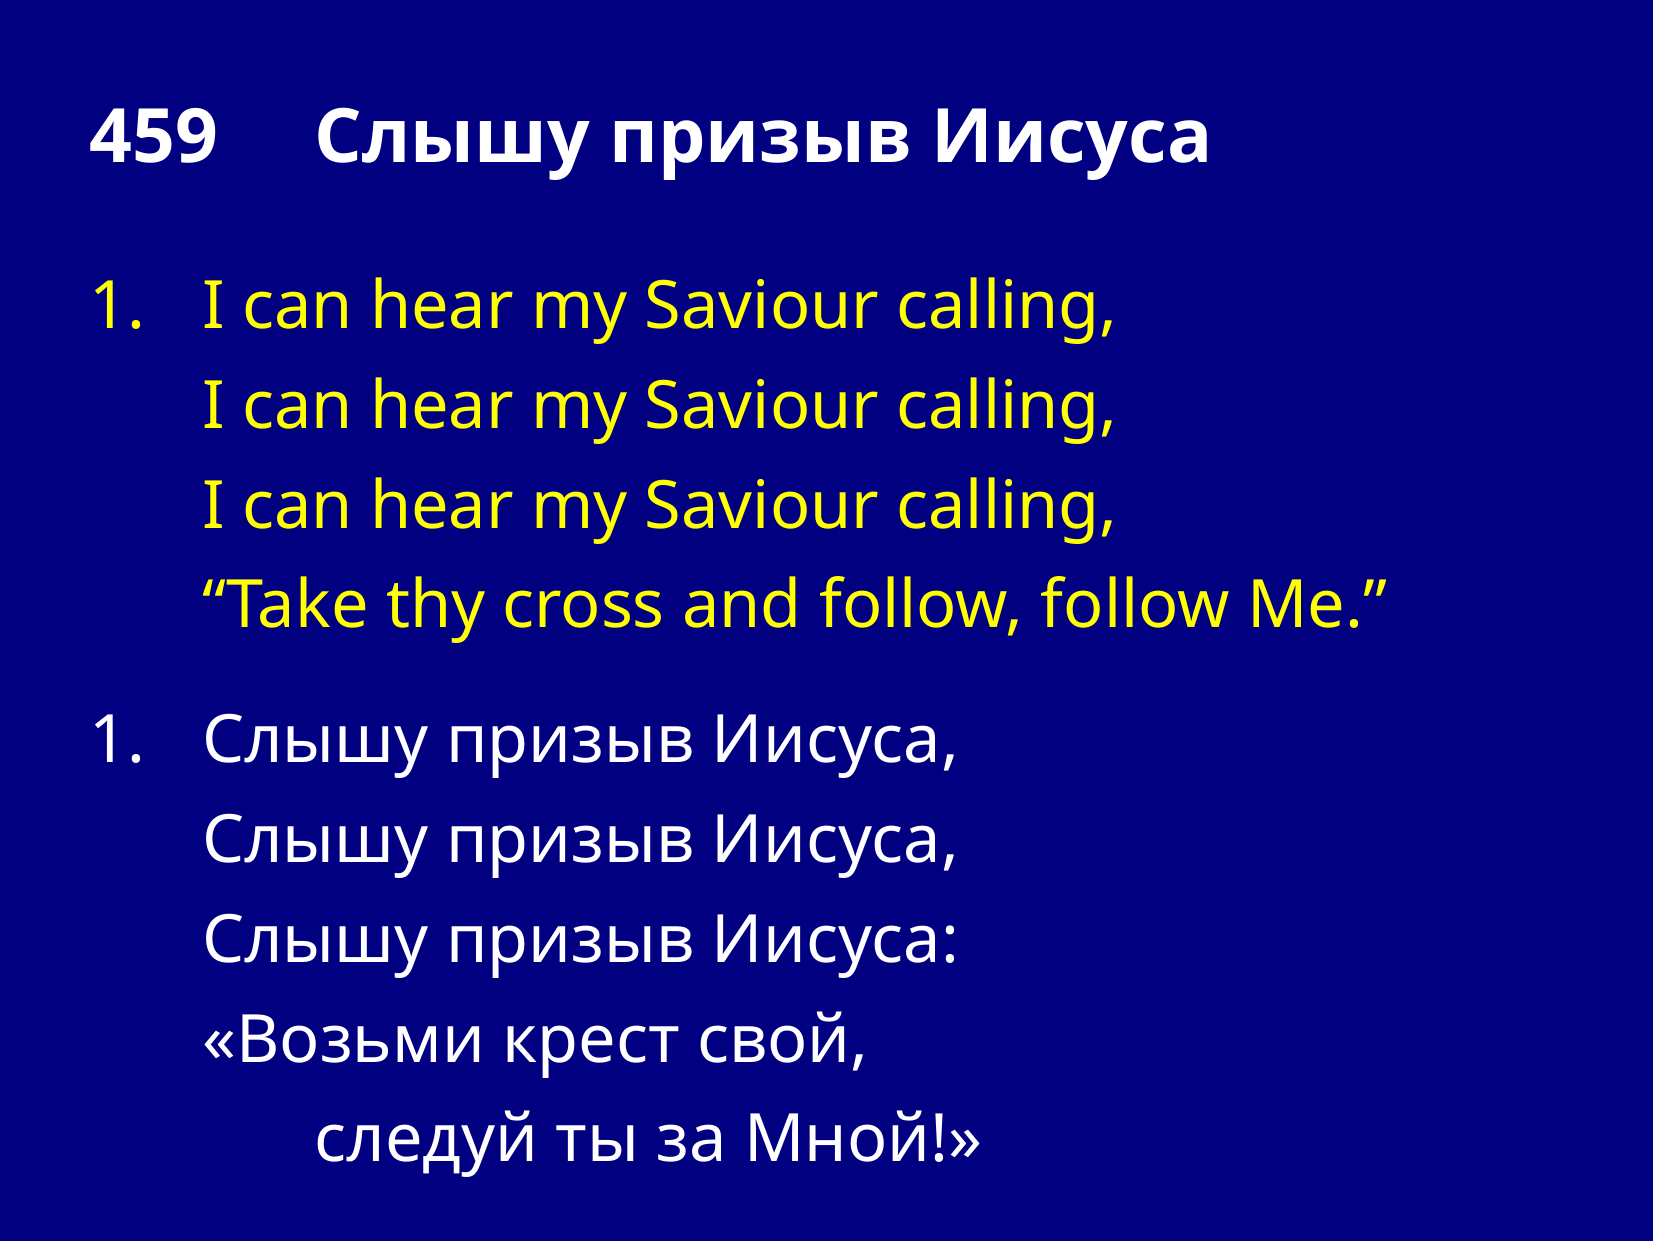

459	Слышу призыв Иисуса
1.	I can hear my Saviour calling,
	I can hear my Saviour calling,
	I can hear my Saviour calling,
	“Take thy cross and follow, follow Me.”
1.	Слышу призыв Иисуса,
	Слышу призыв Иисуса,
	Слышу призыв Иисуса:
	«Возьми крест свой,
		следуй ты за Мной!»